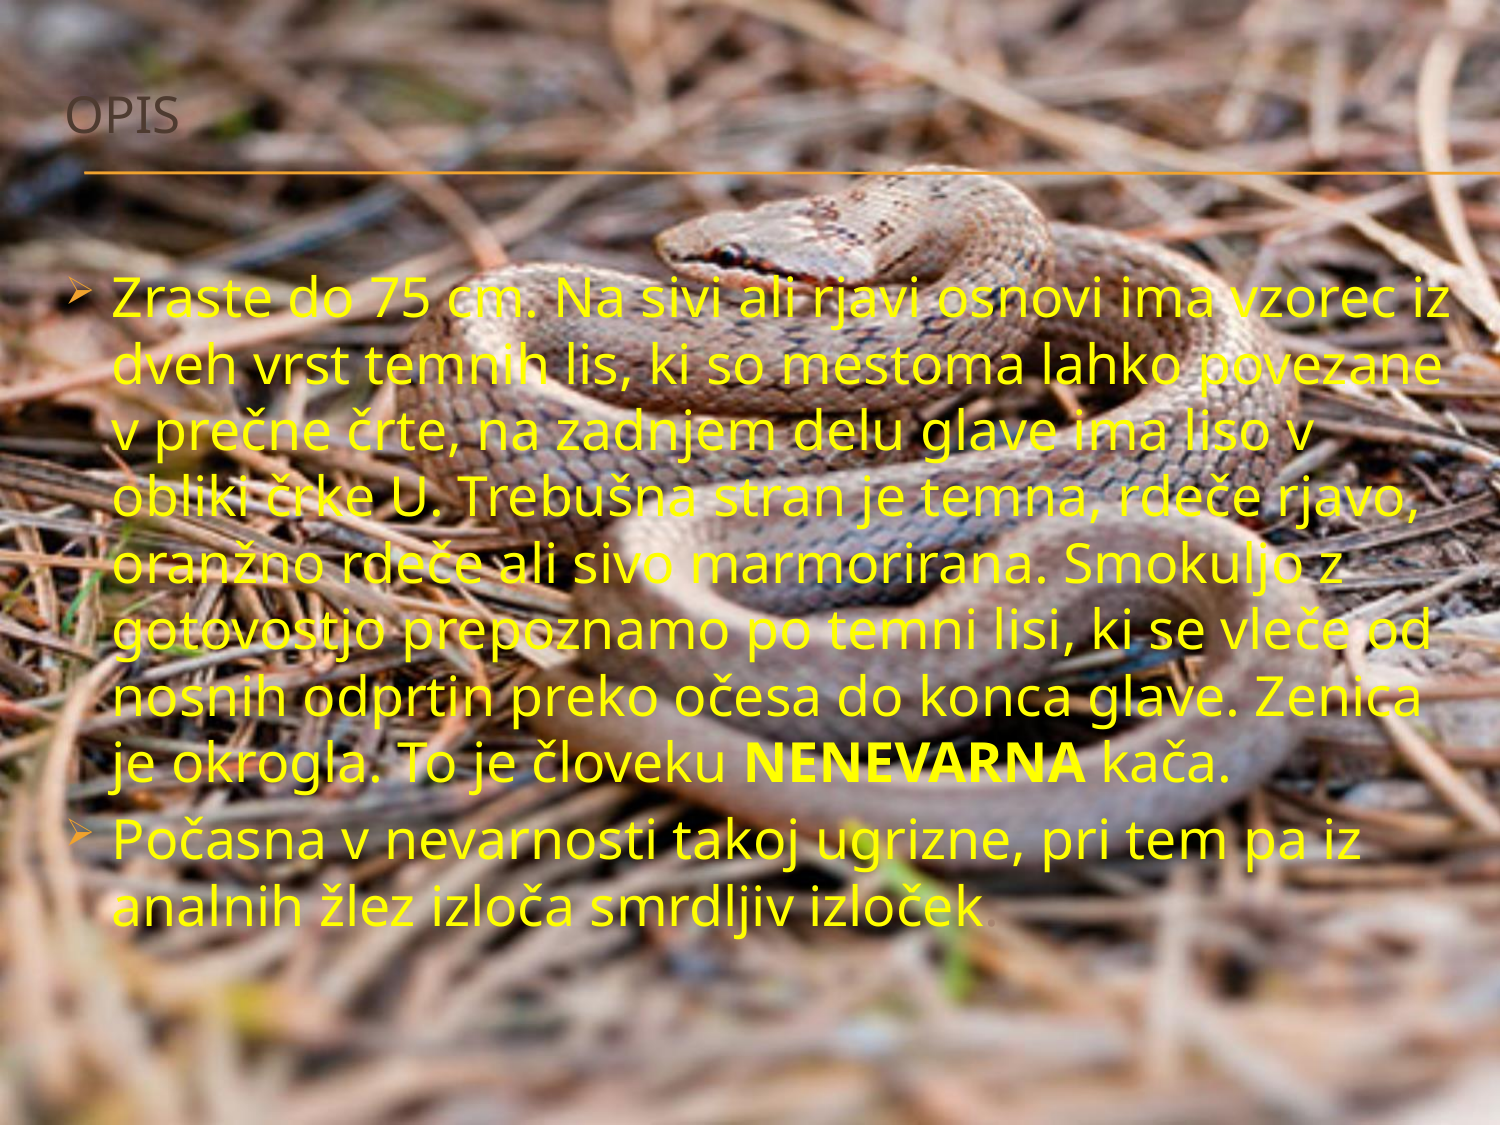

# Opis
Zraste do 75 cm. Na sivi ali rjavi osnovi ima vzorec iz dveh vrst temnih lis, ki so mestoma lahko povezane v prečne črte, na zadnjem delu glave ima liso v obliki črke U. Trebušna stran je temna, rdeče rjavo, oranžno rdeče ali sivo marmorirana. Smokuljo z gotovostjo prepoznamo po temni lisi, ki se vleče od nosnih odprtin preko očesa do konca glave. Zenica je okrogla. To je človeku NENEVARNA kača.
Počasna v nevarnosti takoj ugrizne, pri tem pa iz analnih žlez izloča smrdljiv izloček.